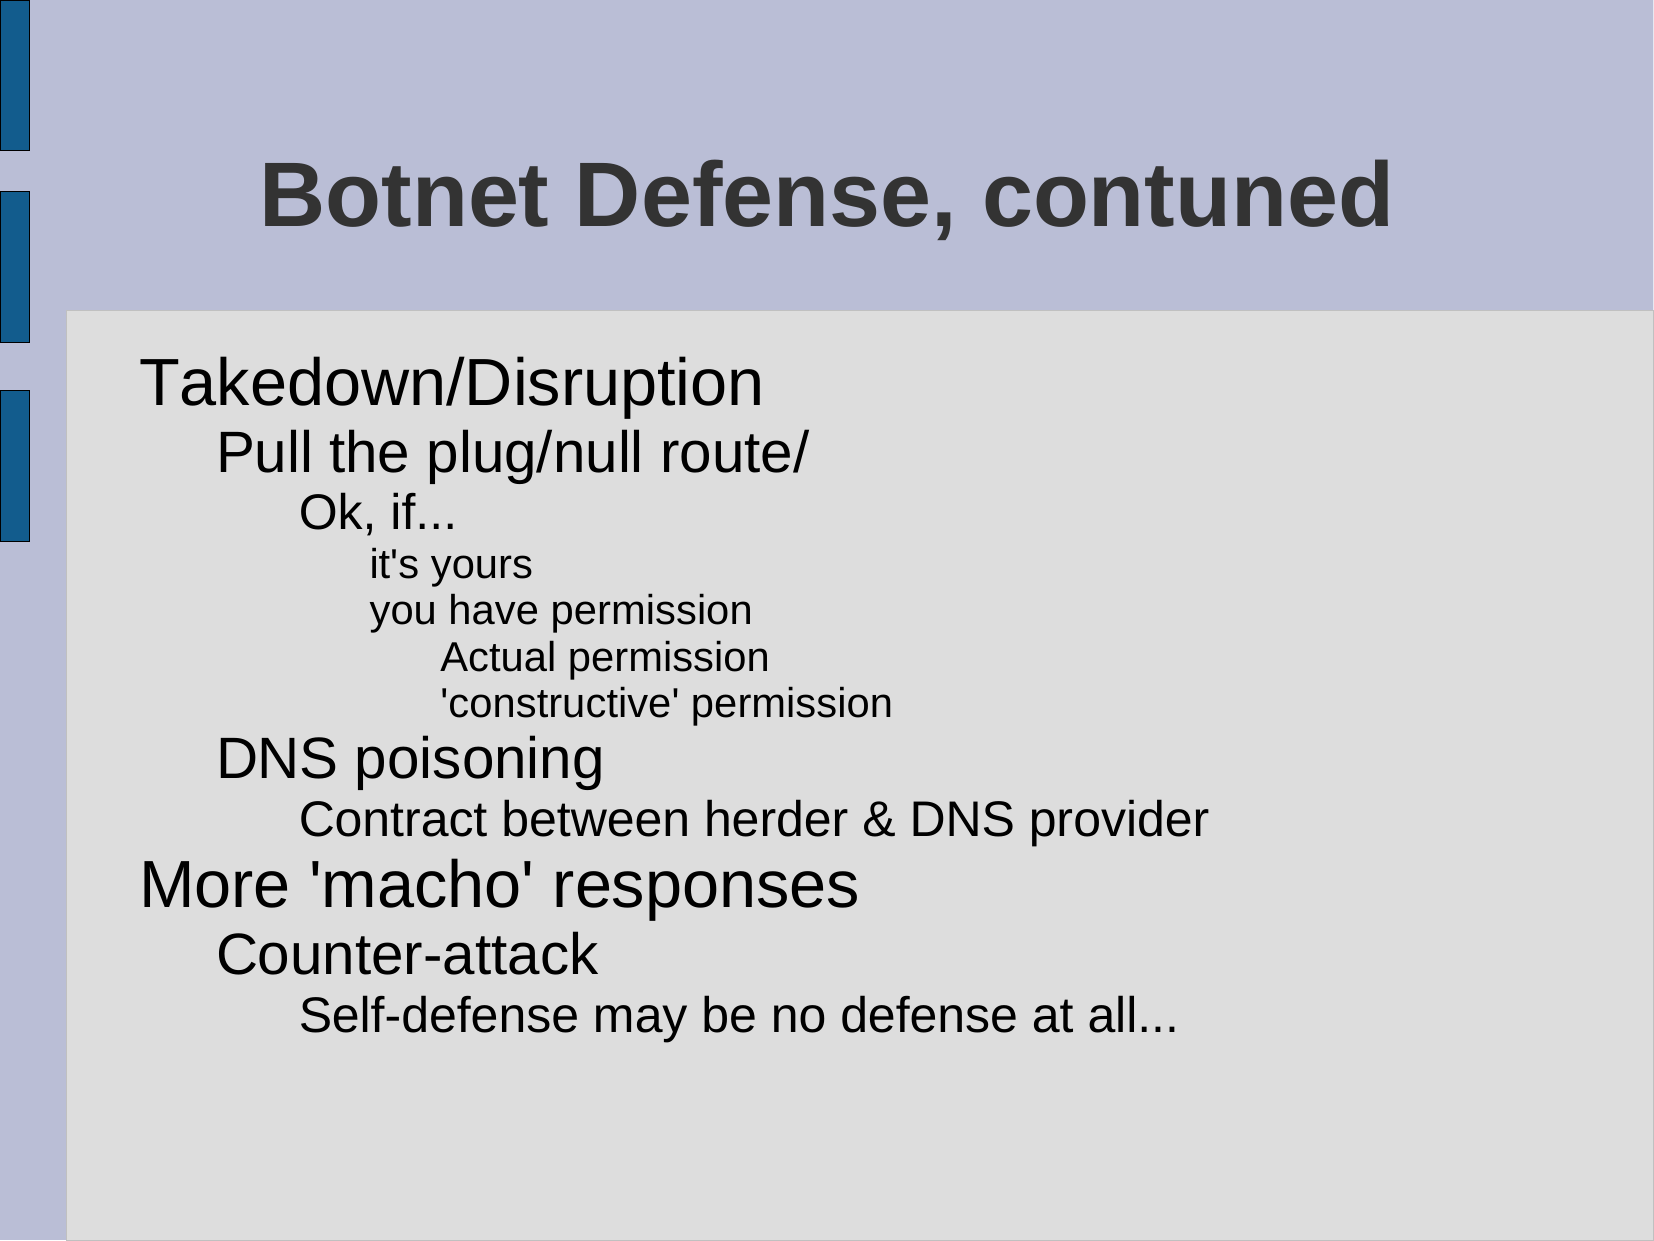

# Botnet Defense, contuned
Takedown/Disruption
Pull the plug/null route/
Ok, if...
it's yours
you have permission
Actual permission
'constructive' permission
DNS poisoning
Contract between herder & DNS provider
More 'macho' responses
Counter-attack
Self-defense may be no defense at all...